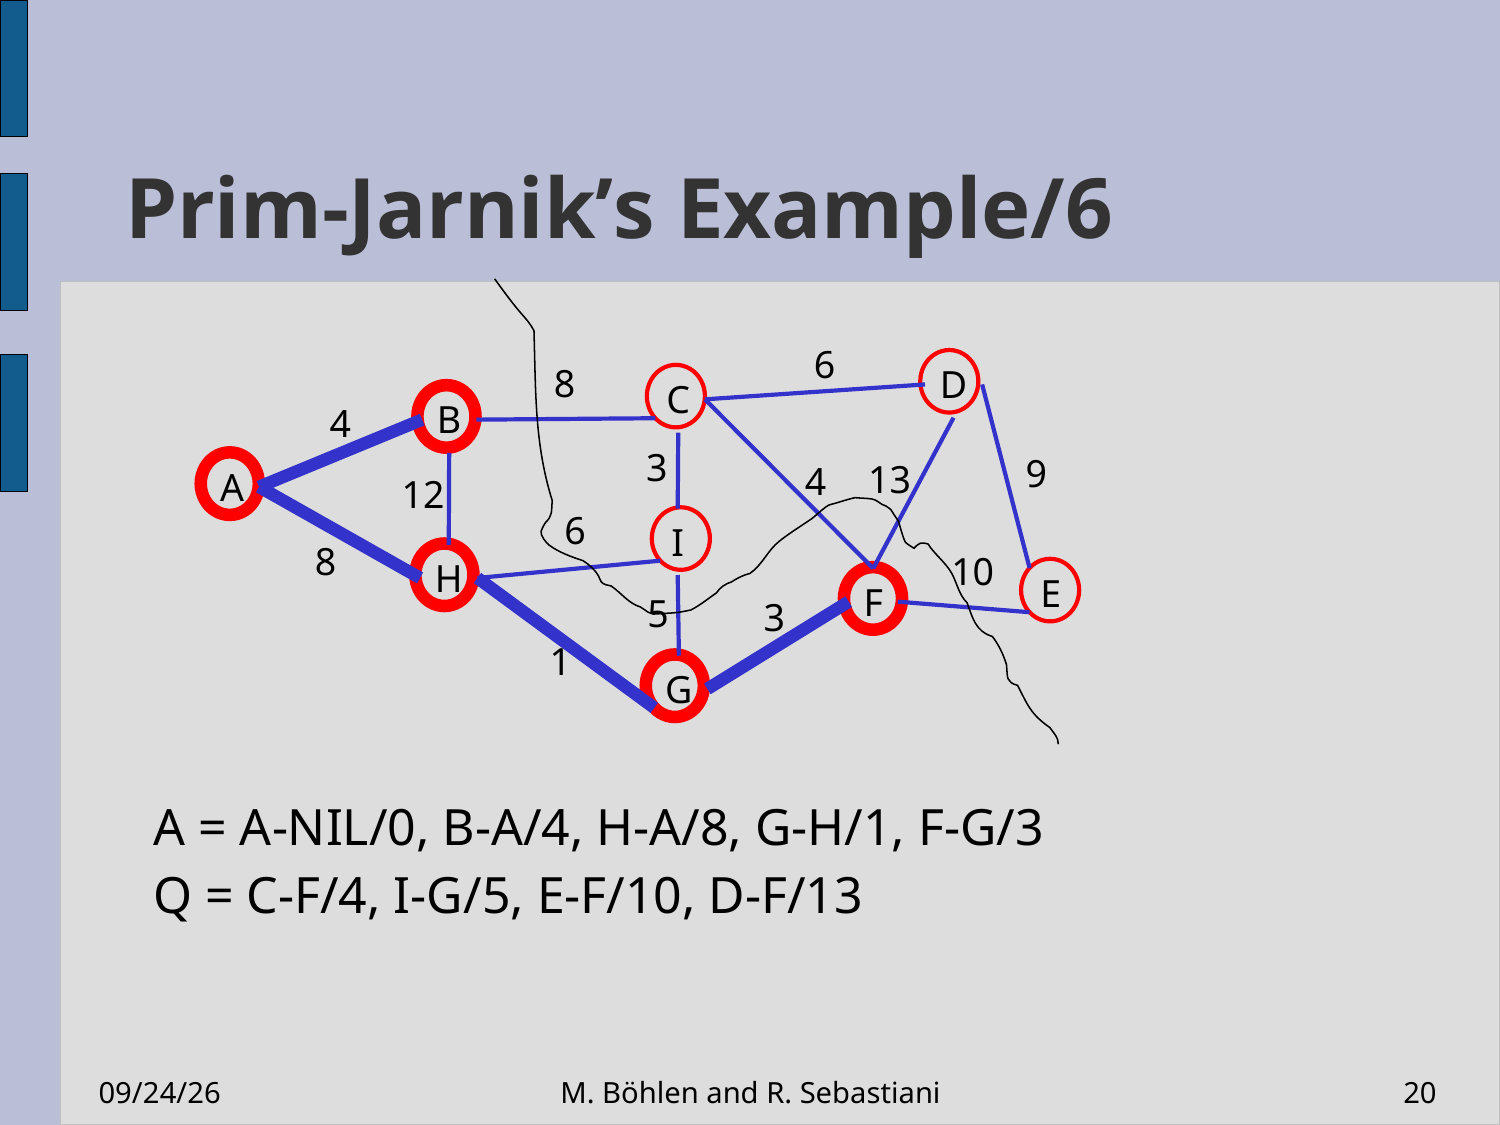

# Prim-Jarnik’s Example/6
6
8
D
C
B
4
3
9
13
4
A
12
6
I
8
10
H
E
F
5
3
1
G
A = A-NIL/0, B-A/4, H-A/8, G-H/1, F-G/3
Q = C-F/4, I-G/5, E-F/10, D-F/13
M. Böhlen and R. Sebastiani
20